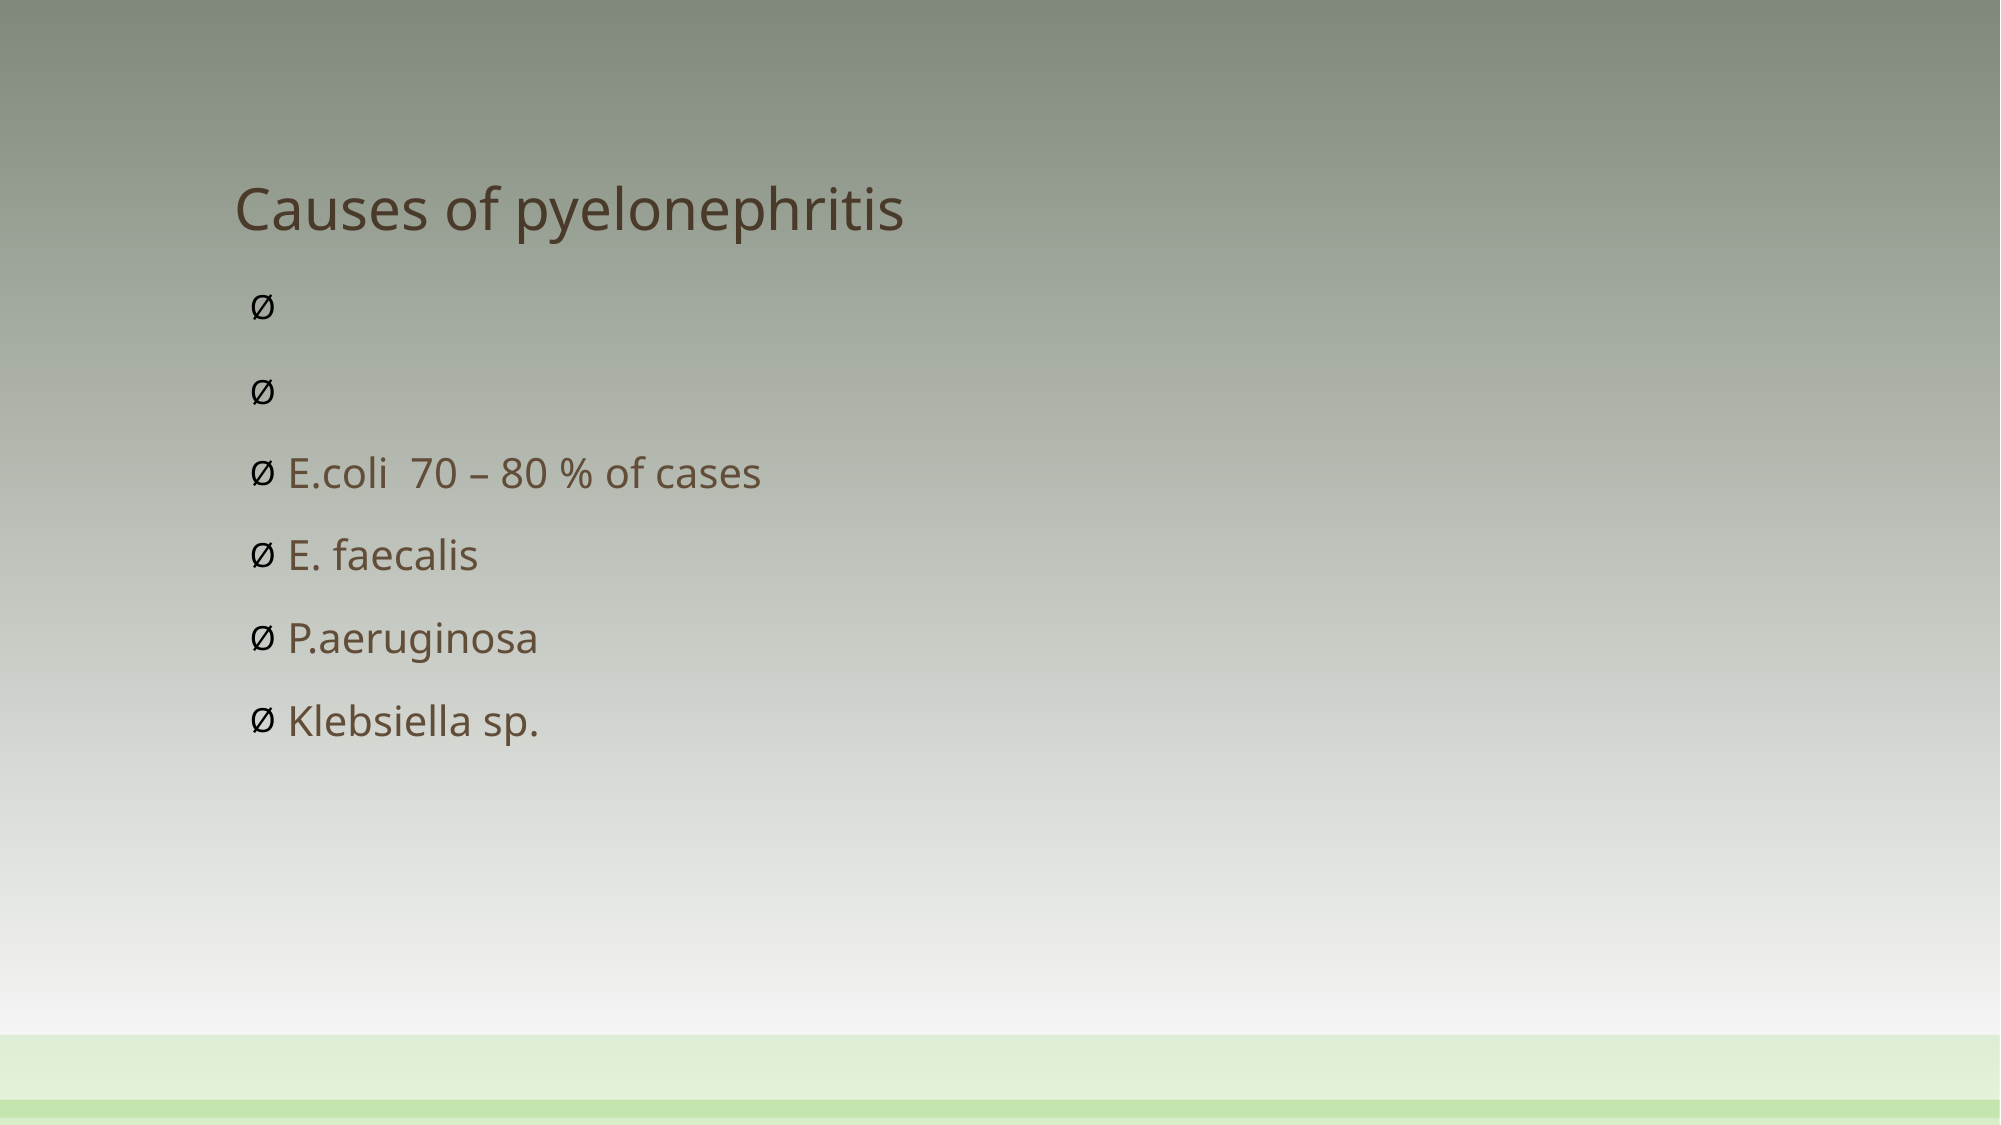

# Causes of pyelonephritis
E.coli 70 – 80 % of cases
E. faecalis
P.aeruginosa
Klebsiella sp.